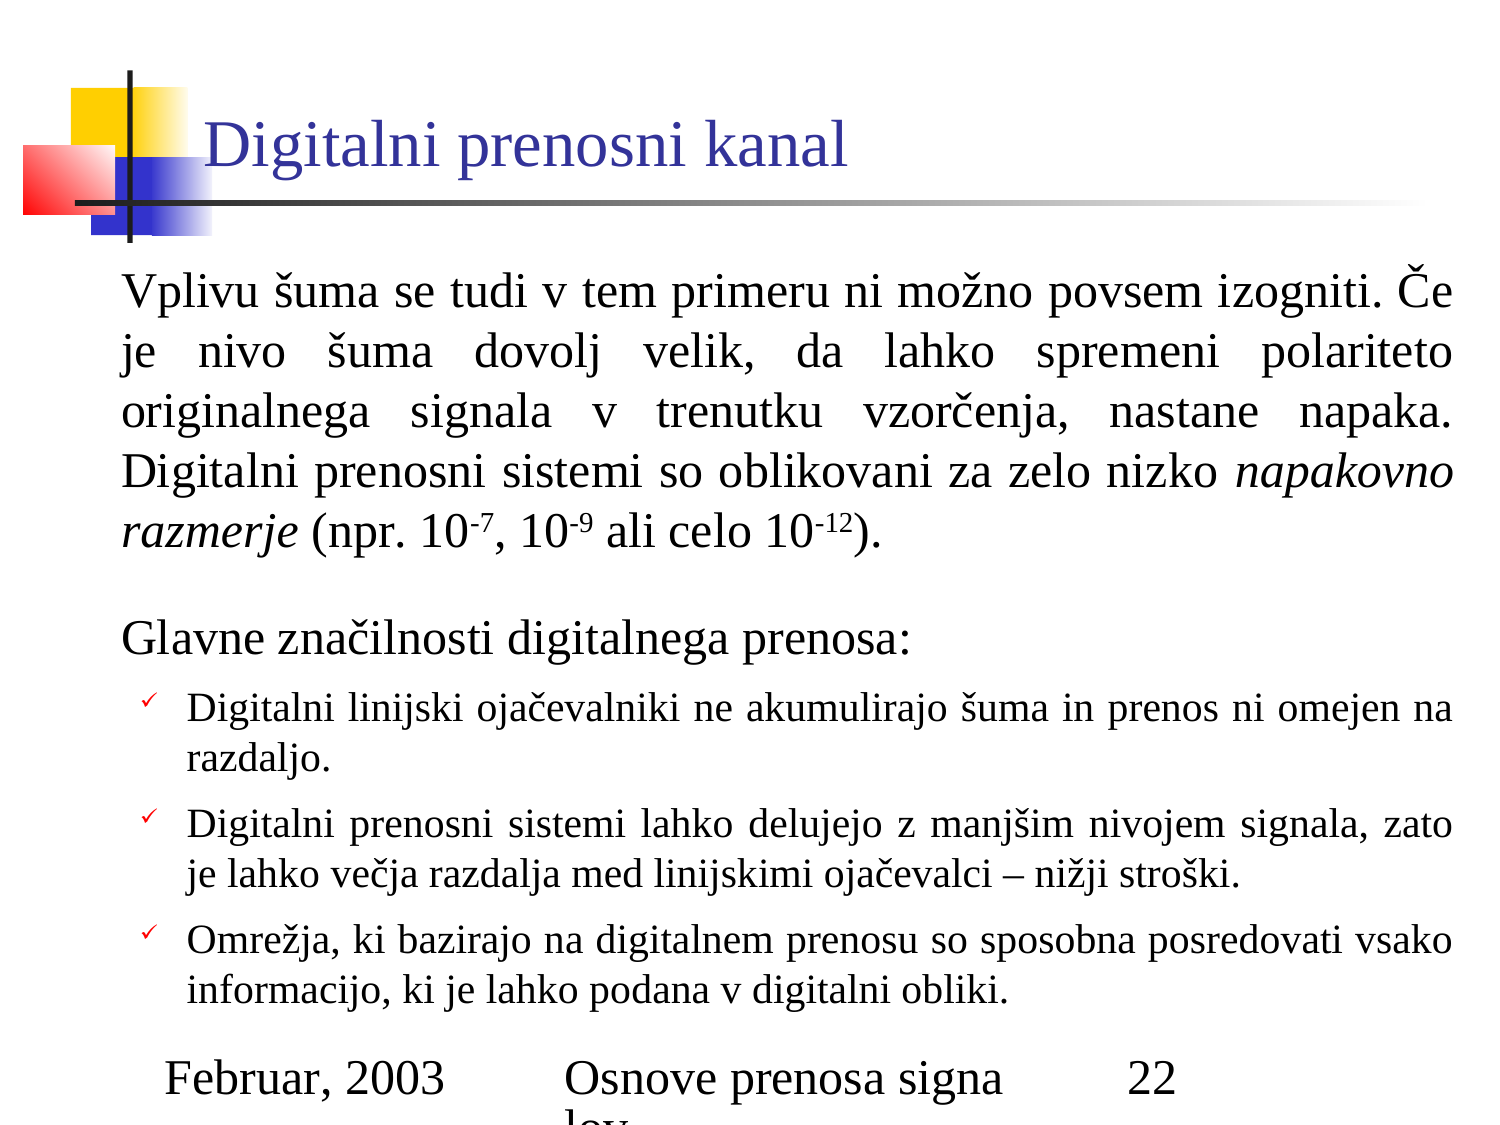

# Digitalni prenosni kanal
	Vplivu šuma se tudi v tem primeru ni možno povsem izogniti. Če je nivo šuma dovolj velik, da lahko spremeni polariteto originalnega signala v trenutku vzorčenja, nastane napaka. Digitalni prenosni sistemi so oblikovani za zelo nizko napakovno razmerje (npr. 10-7, 10-9 ali celo 10-12).
	Glavne značilnosti digitalnega prenosa:
Digitalni linijski ojačevalniki ne akumulirajo šuma in prenos ni omejen na razdaljo.
Digitalni prenosni sistemi lahko delujejo z manjšim nivojem signala, zato je lahko večja razdalja med linijskimi ojačevalci – nižji stroški.
Omrežja, ki bazirajo na digitalnem prenosu so sposobna posredovati vsako informacijo, ki je lahko podana v digitalni obliki.
Februar, 2003
Osnove prenosa signalov
22